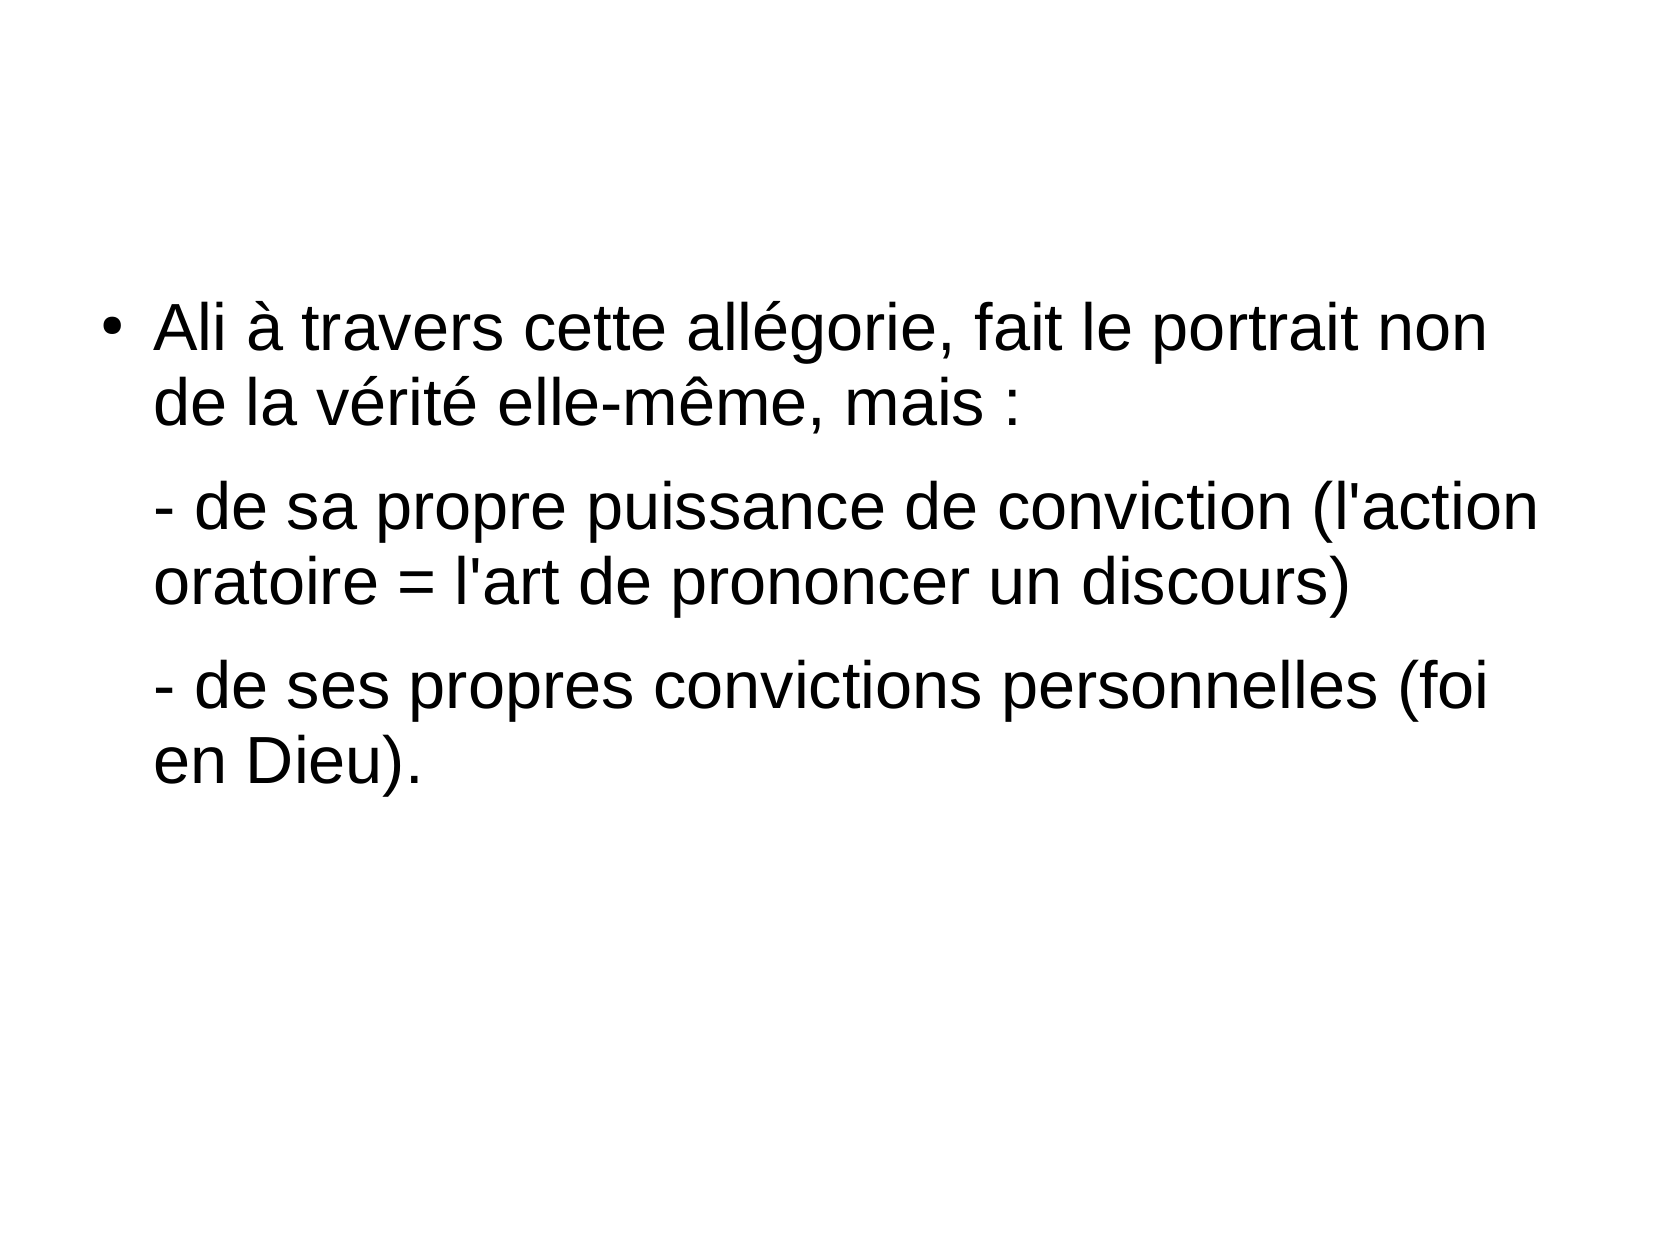

#
Ali à travers cette allégorie, fait le portrait non de la vérité elle-même, mais :
- de sa propre puissance de conviction (l'action oratoire = l'art de prononcer un discours)
- de ses propres convictions personnelles (foi en Dieu).